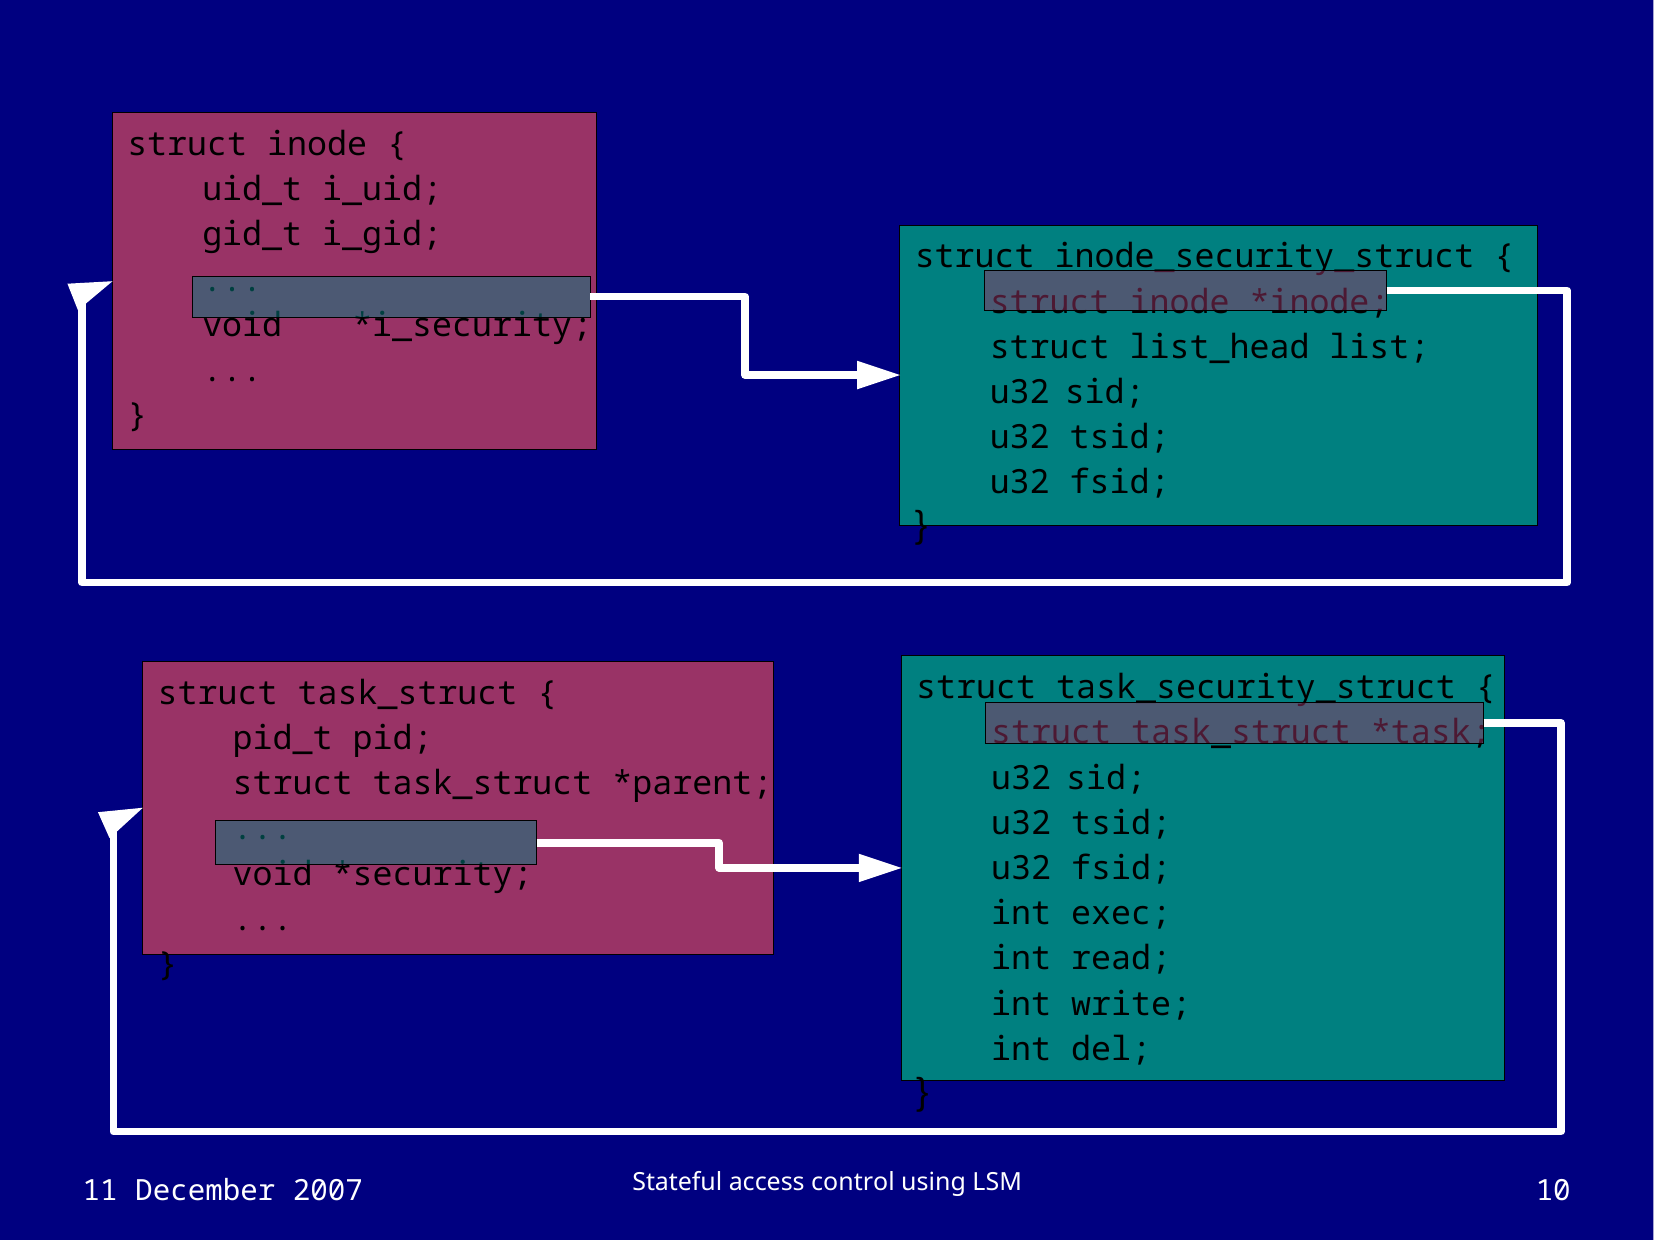

struct inode {
	uid_t i_uid;
	gid_t i_gid;
	...
	void	*i_security;
	...
}
struct inode_security_struct {
	struct inode *inode;
	struct list_head list;
	u32	sid;
	u32 tsid;
	u32 fsid;
}
struct task_security_struct {
	struct task_struct *task;
	u32	sid;
	u32 tsid;
	u32 fsid;
	int exec;
	int read;
	int write;
	int del;
}
struct task_struct {
	pid_t pid;
	struct task_struct *parent;
	...
	void *security;
	...
}
11 December 2007
Stateful access control using LSM
10